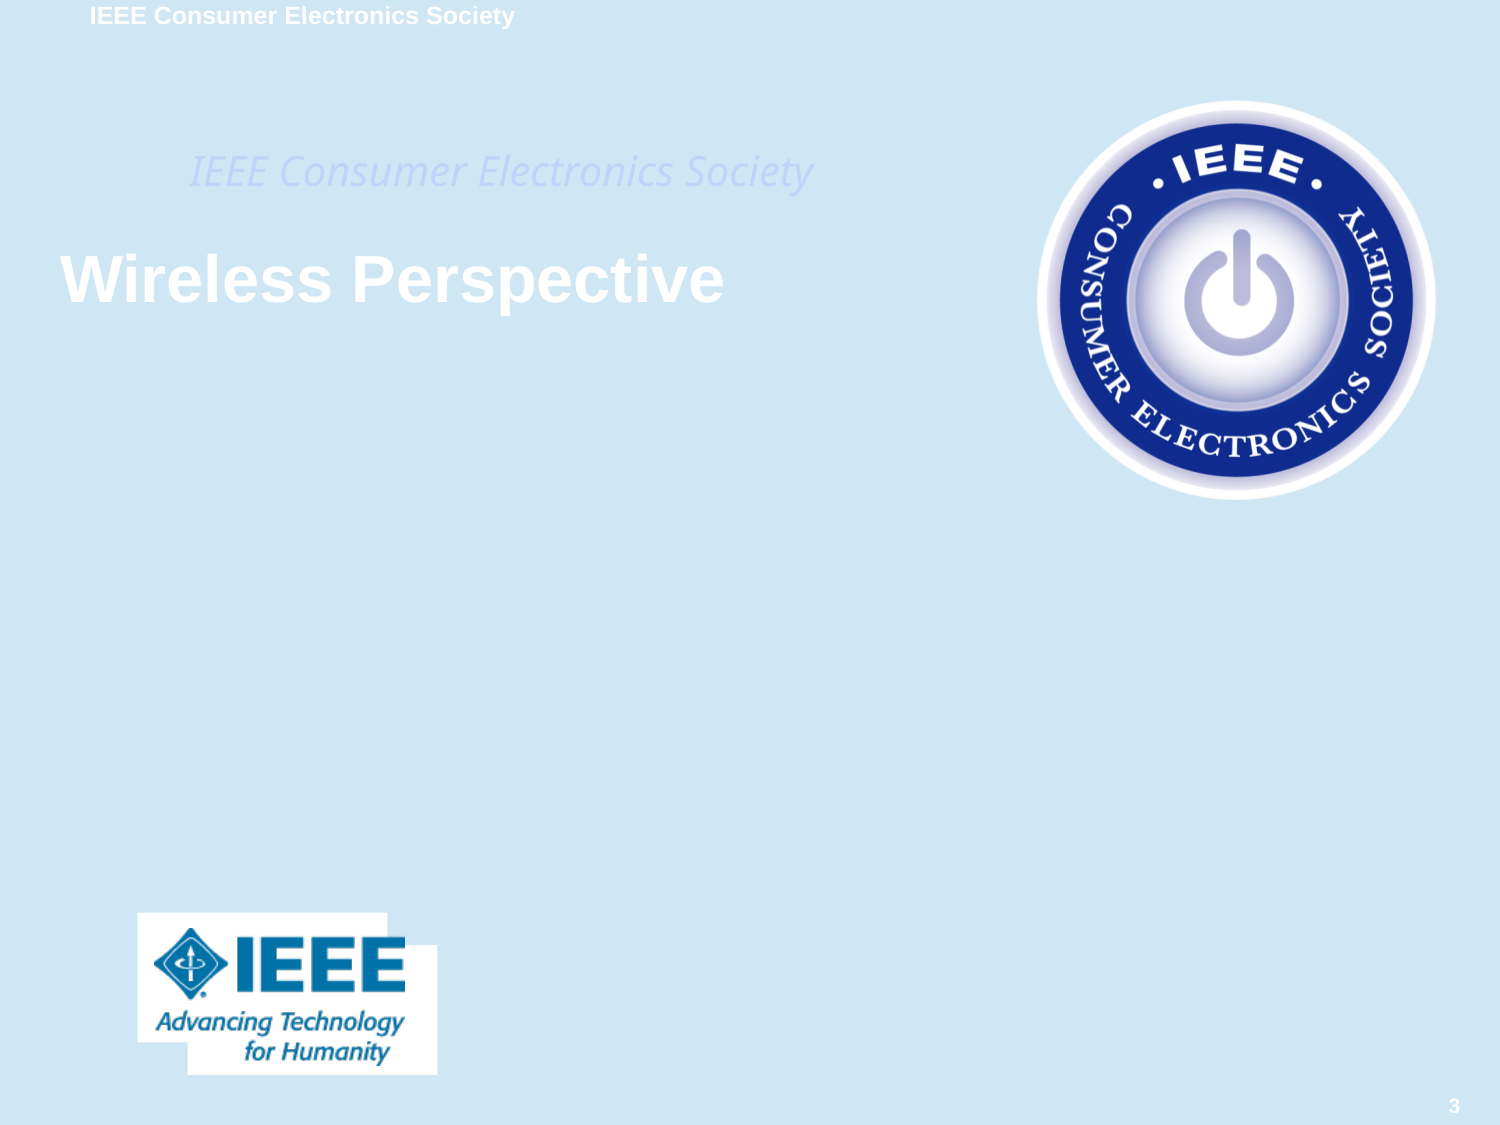

# IEEE Consumer Electronics Society
Wireless Perspective